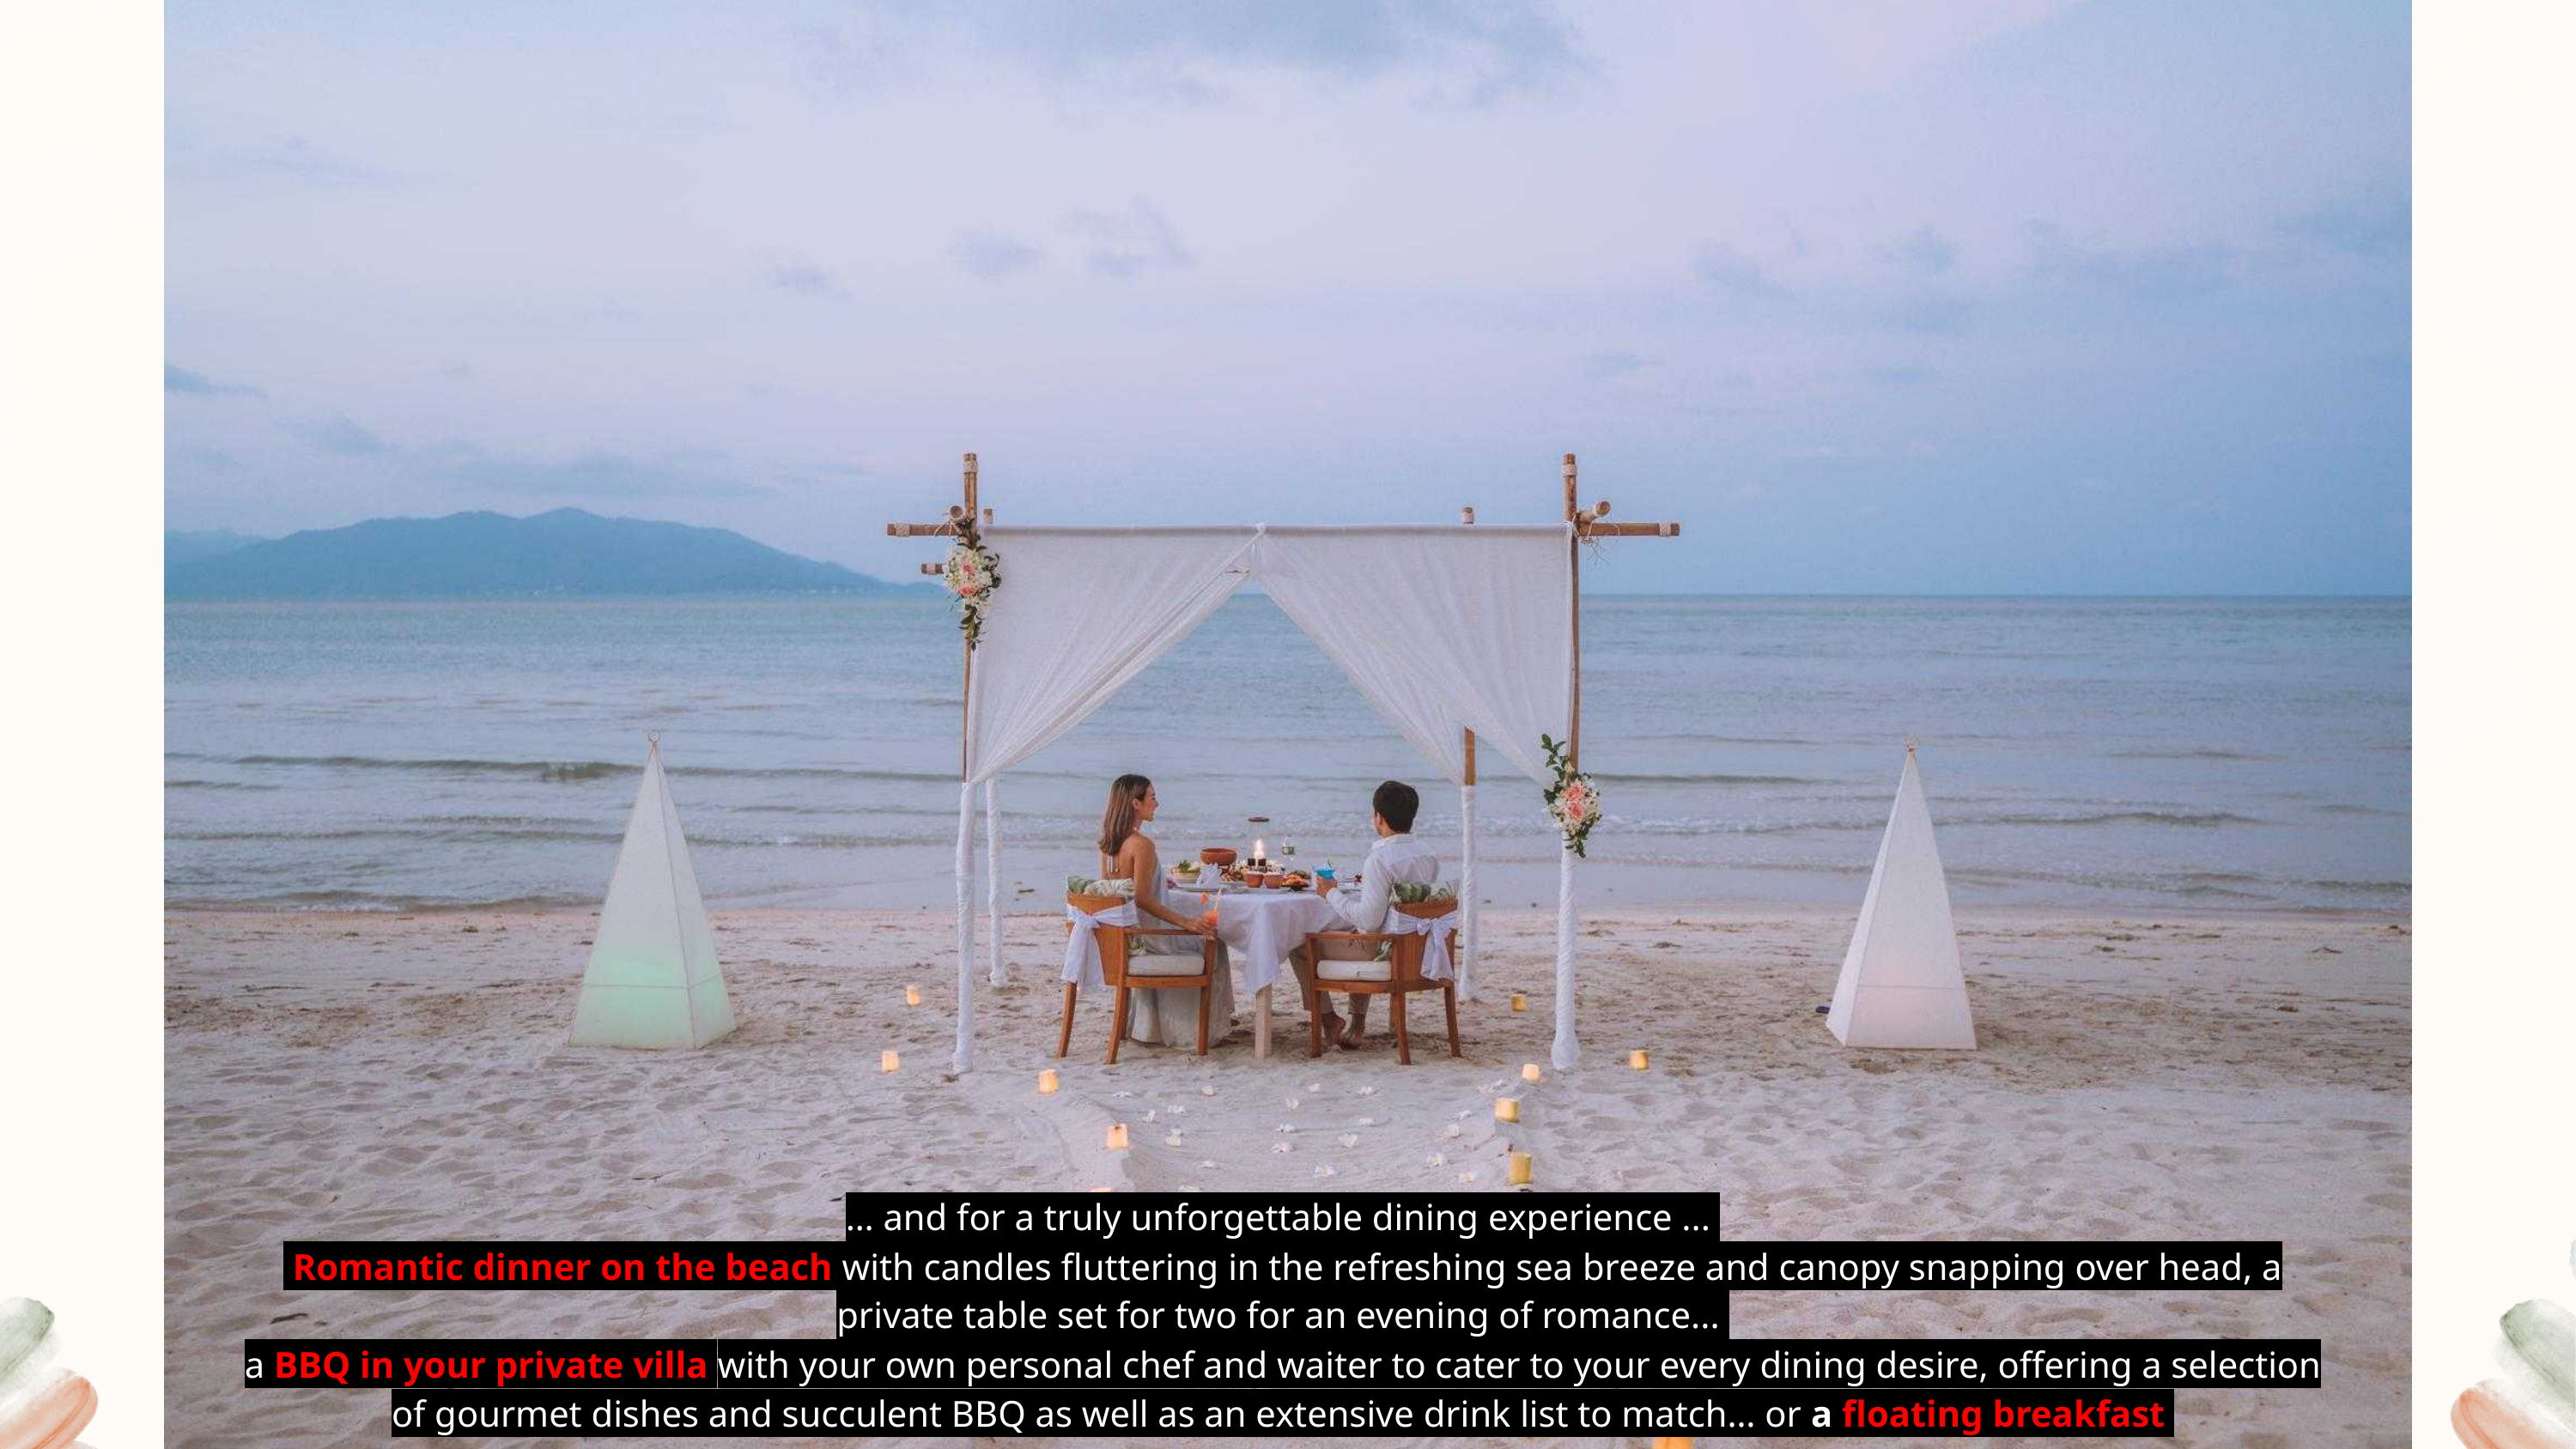

… and for a truly unforgettable dining experience ...
 Romantic dinner on the beach with candles fluttering in the refreshing sea breeze and canopy snapping over head, a private table set for two for an evening of romance...
a BBQ in your private villa with your own personal chef and waiter to cater to your every dining desire, offering a selection of gourmet dishes and succulent BBQ as well as an extensive drink list to match… or a floating breakfast